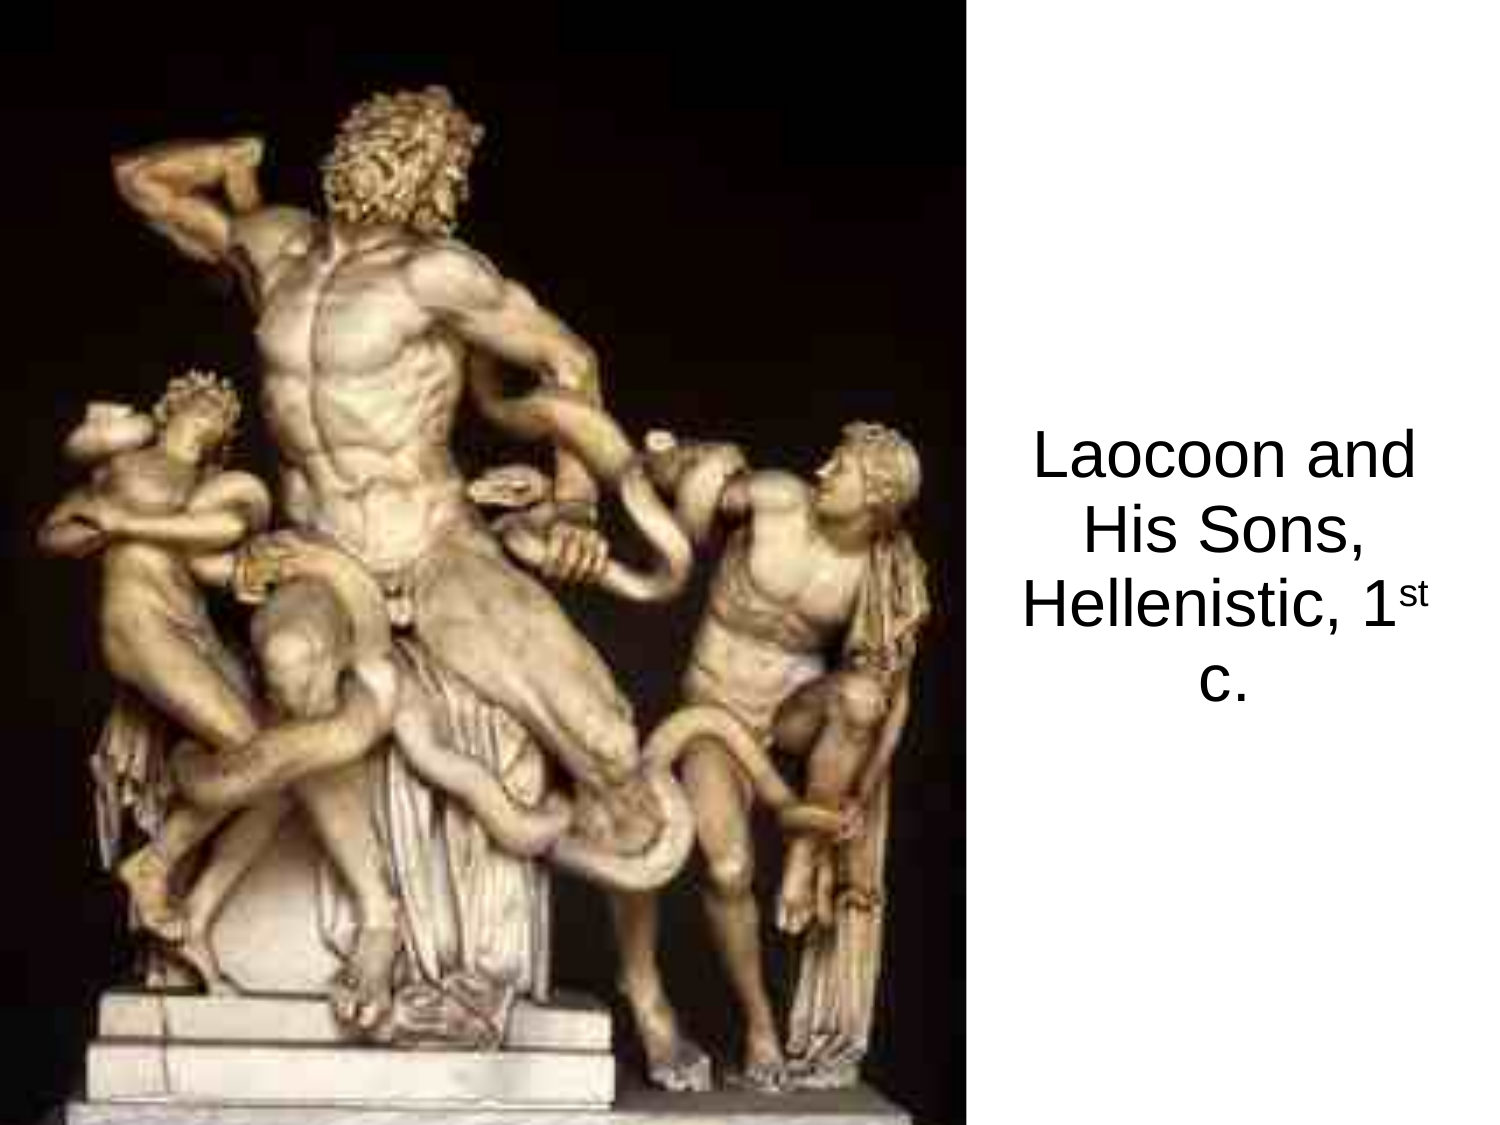

# Laocoon and His Sons, Hellenistic, 1st c.